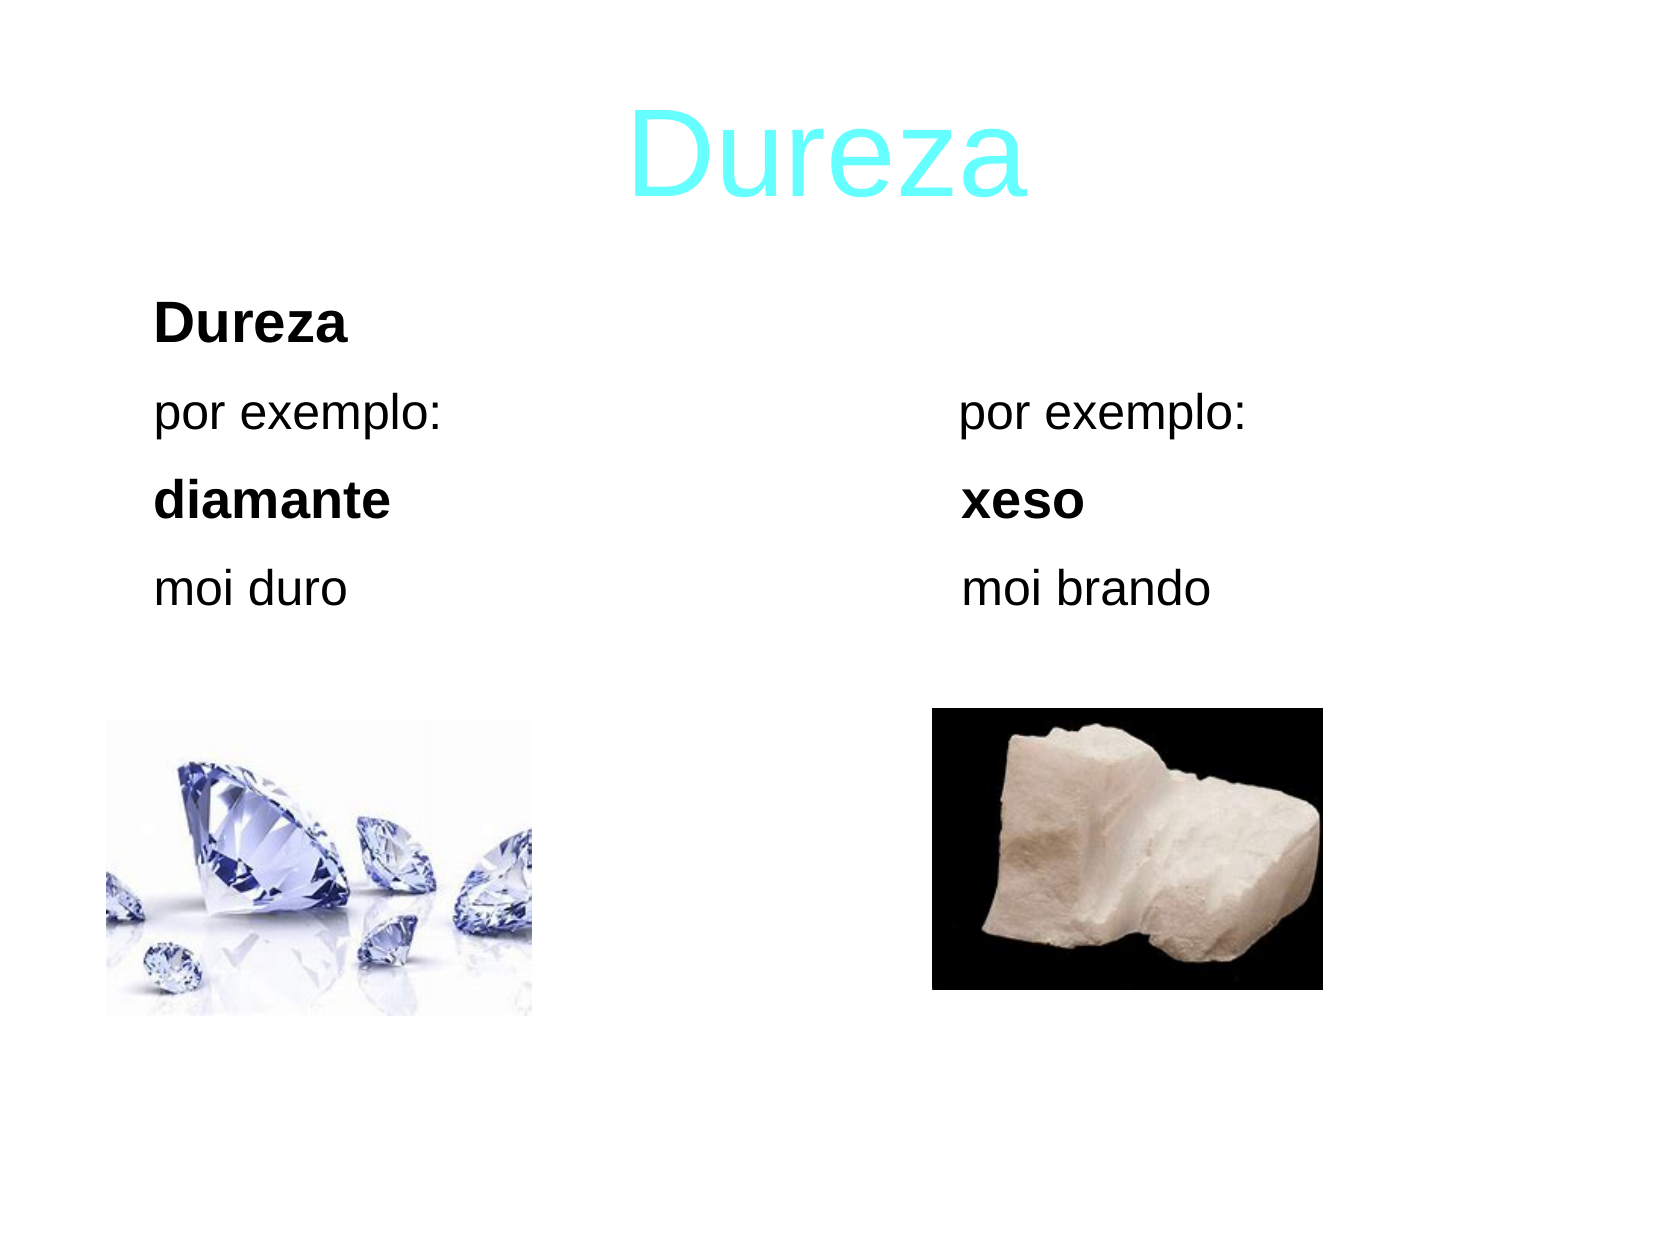

# Dureza
Dureza
por exemplo: por exemplo:
diamante xeso
moi duro moi brando